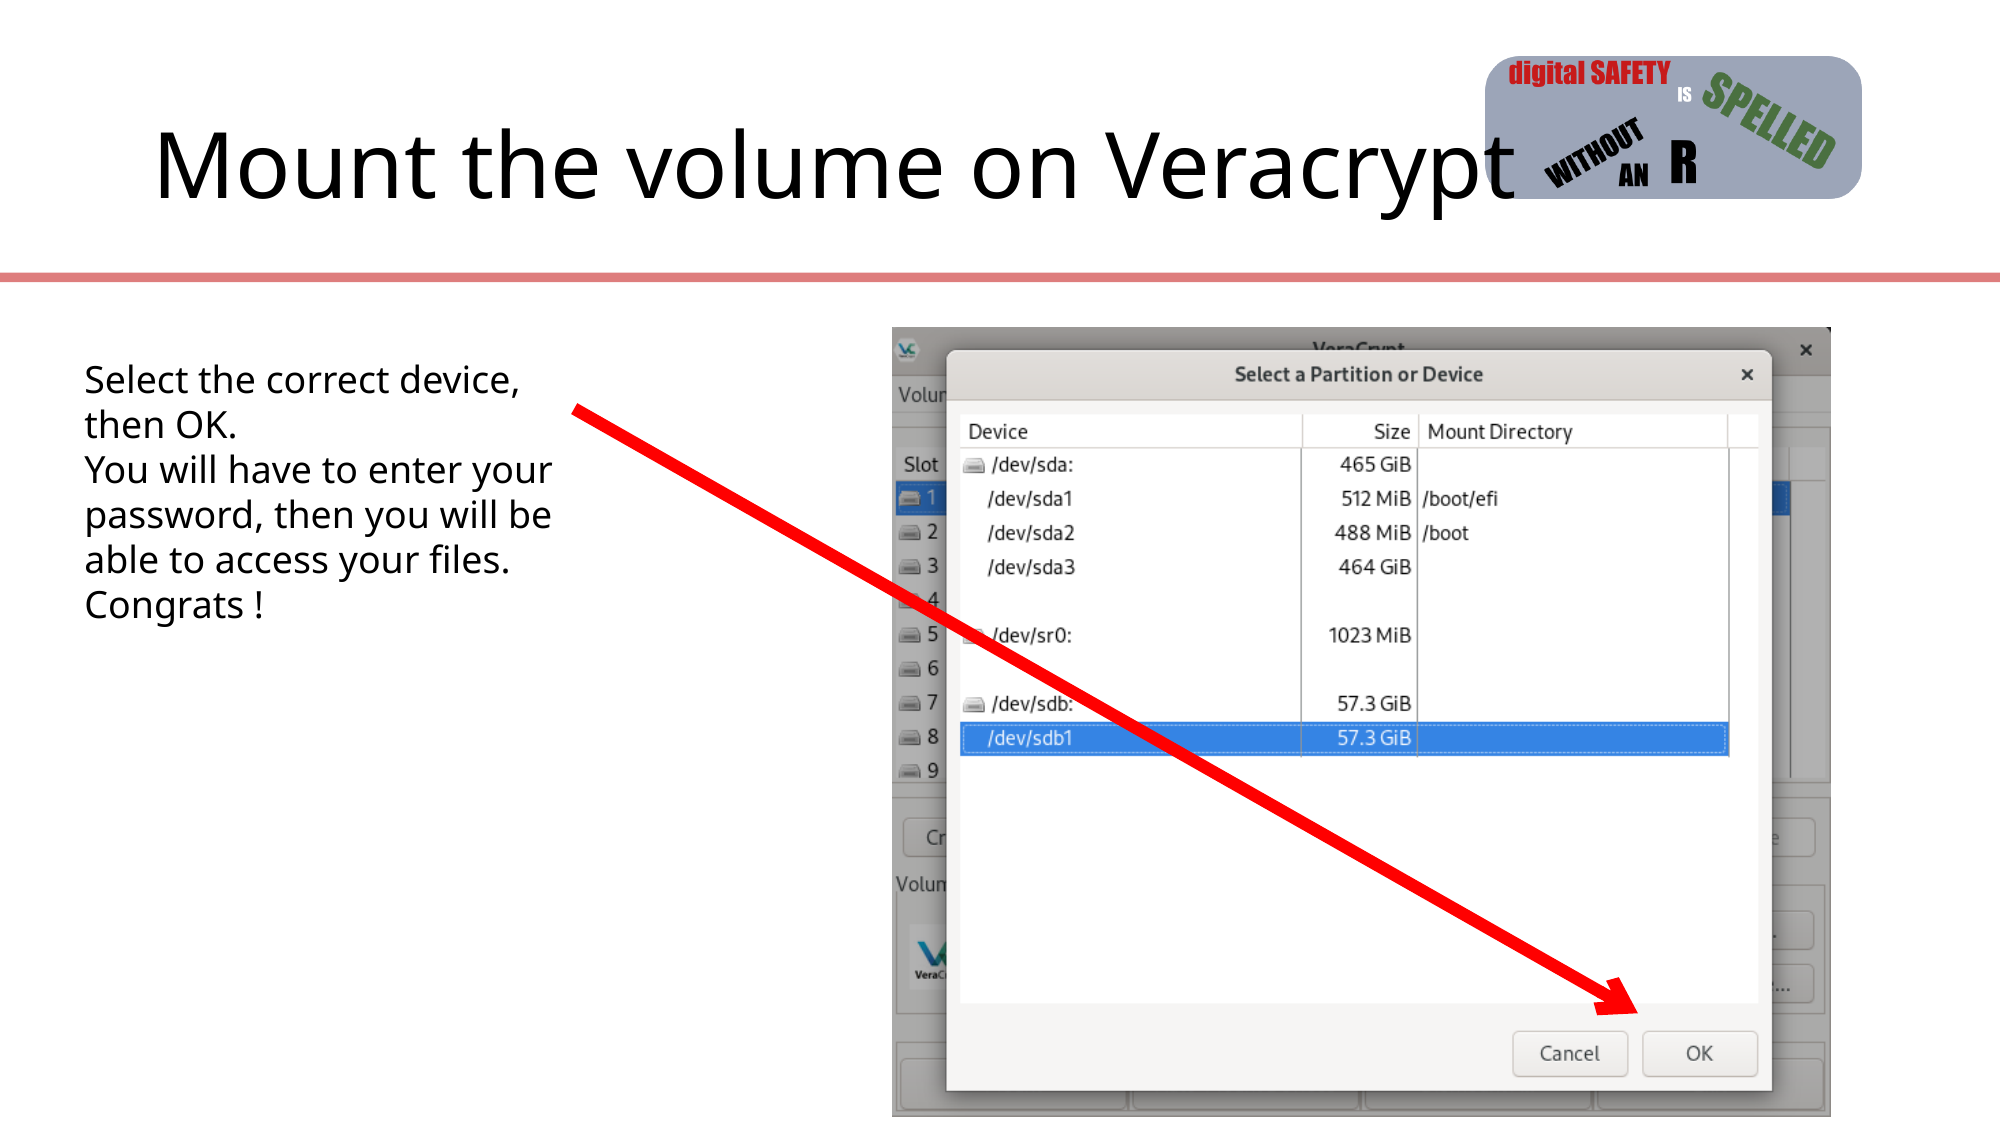

# Mount the volume on Veracrypt
Select the correct device, then OK.
You will have to enter your password, then you will be able to access your files. Congrats !